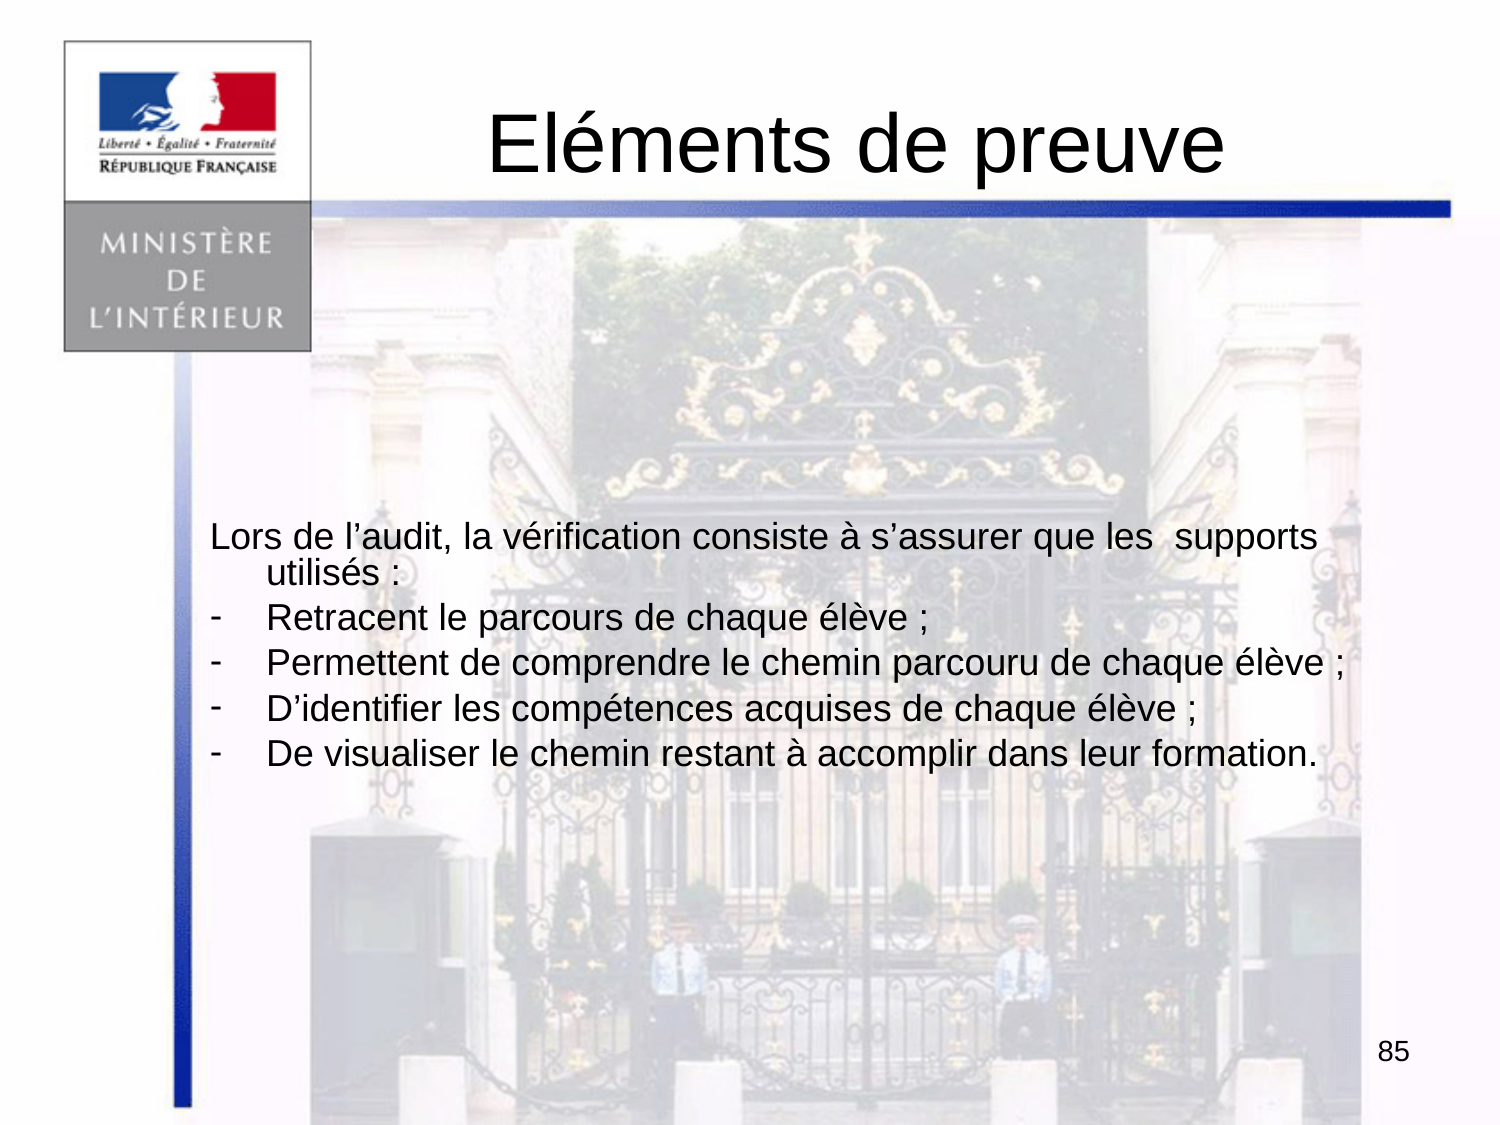

# Eléments de preuve
Lors de l’audit, la vérification consiste à s’assurer que les supports utilisés :
Retracent le parcours de chaque élève ;
Permettent de comprendre le chemin parcouru de chaque élève ;
D’identifier les compétences acquises de chaque élève ;
De visualiser le chemin restant à accomplir dans leur formation.